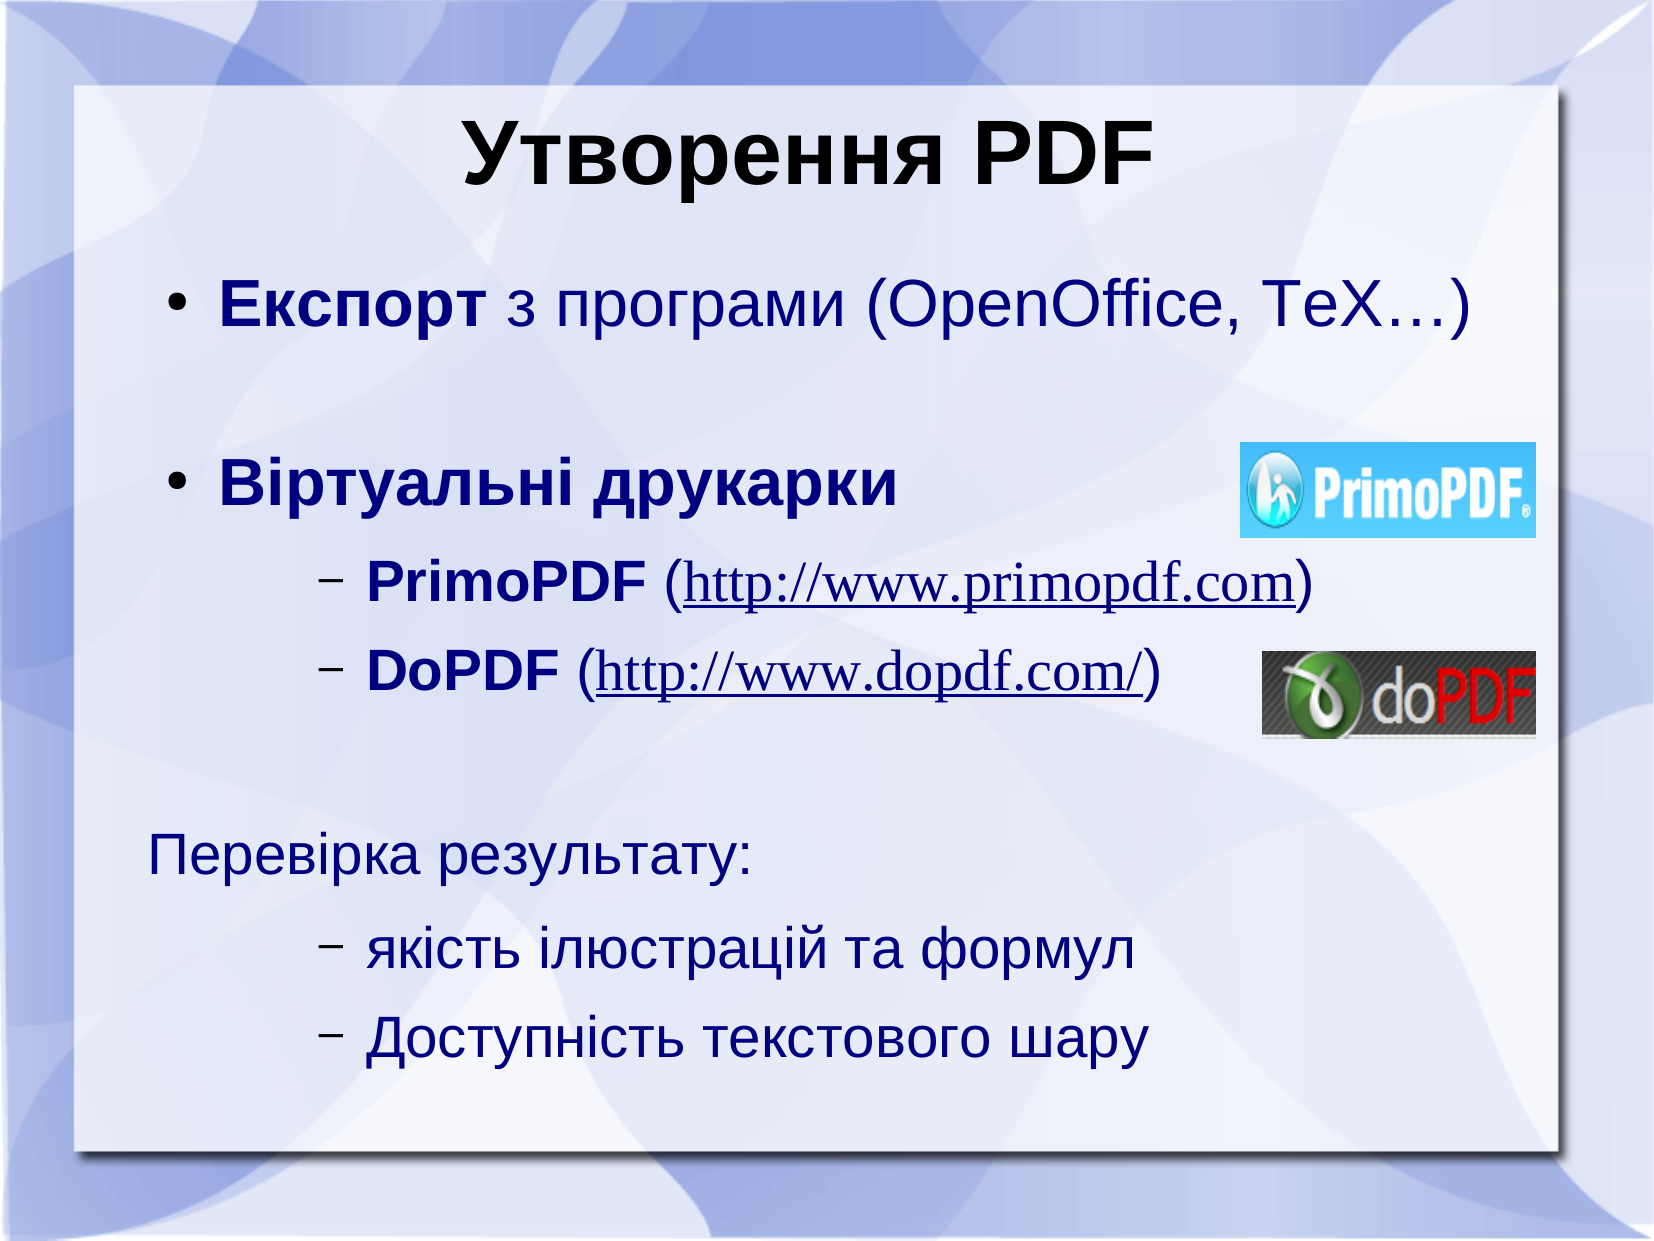

# Утворення PDF
Експорт з програми (OpenOffice, TeX…)
Віртуальні друкарки
PrimoPDF (http://www.primopdf.com)
DoPDF (http://www.dopdf.com/)
Перевірка результату:
якість ілюстрацій та формул
Доступність текстового шару